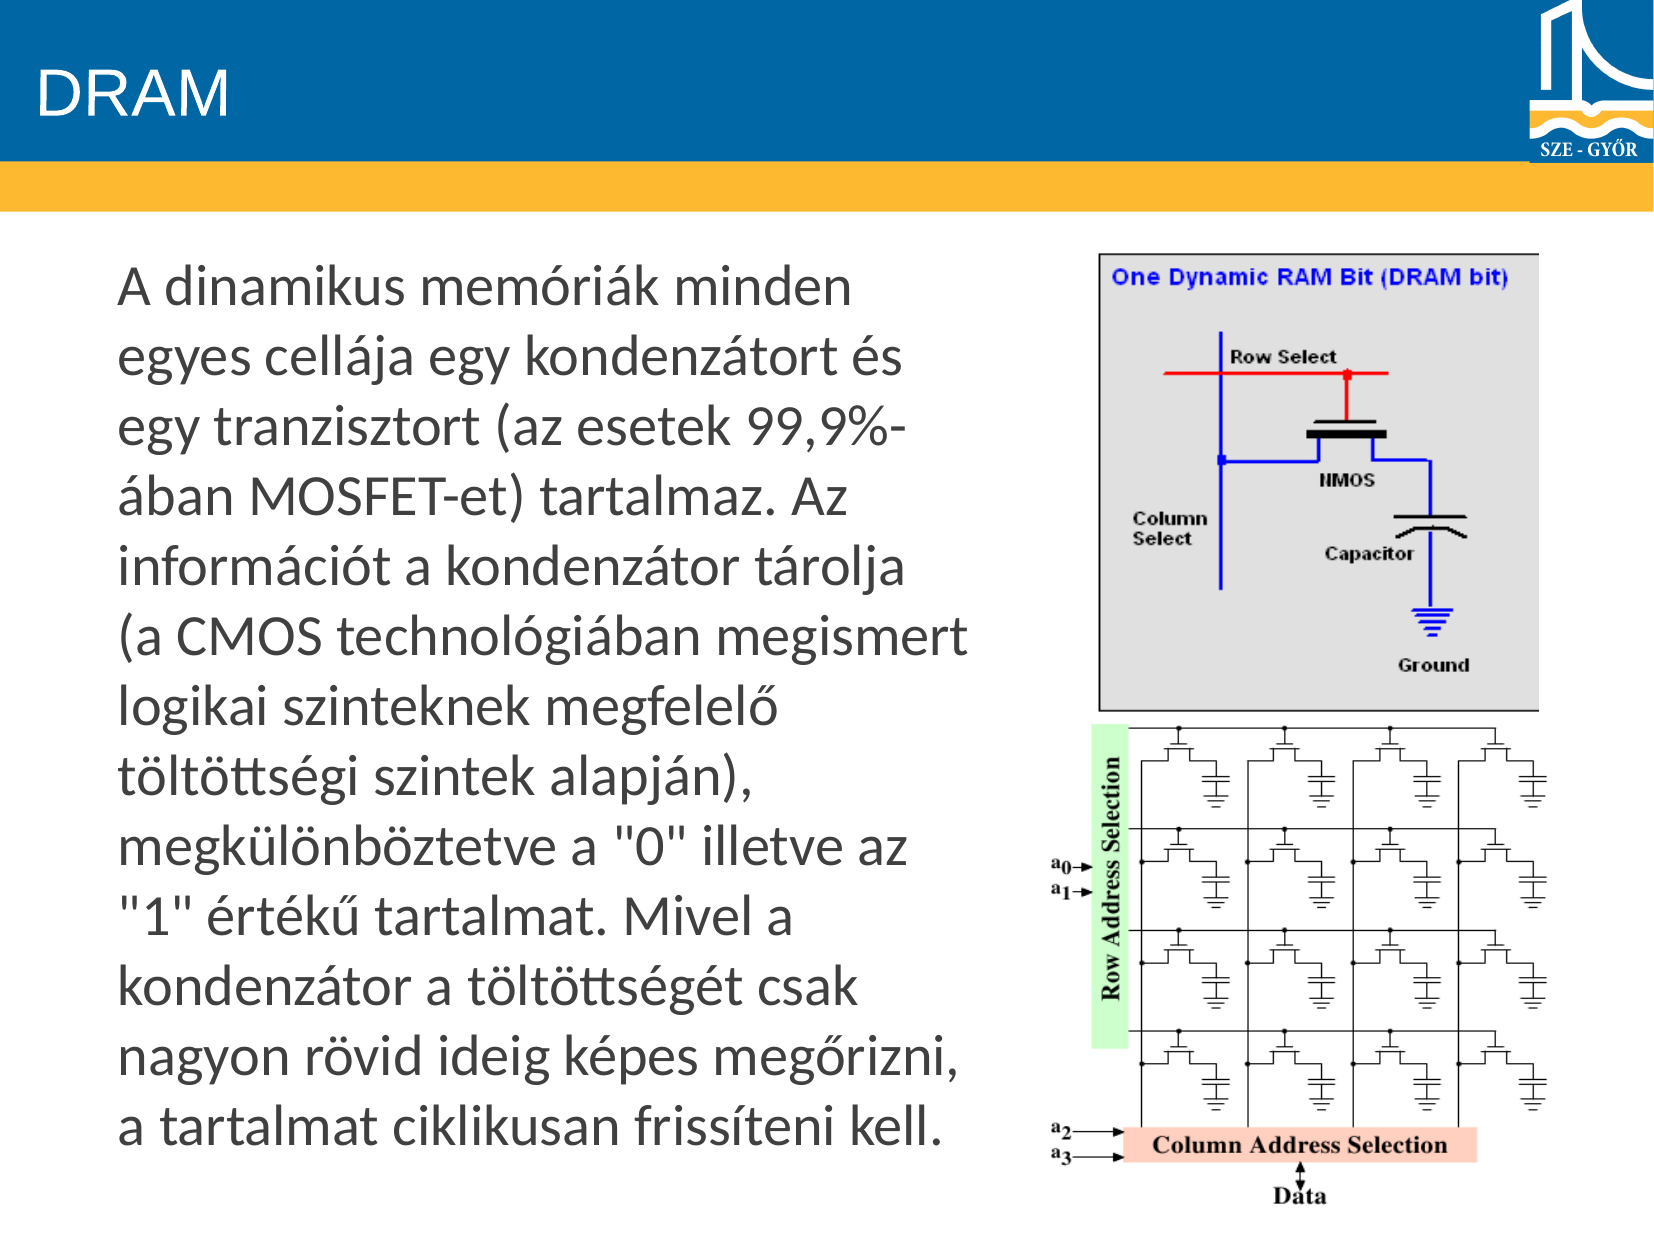

DRAM
A dinamikus memóriák minden egyes cellája egy kondenzátort és egy tranzisztort (az esetek 99,9%-ában MOSFET-et) tartalmaz. Az információt a kondenzátor tárolja
(a CMOS technológiában megismert logikai szinteknek megfelelő töltöttségi szintek alapján), megkülönböztetve a "0" illetve az "1" értékű tartalmat. Mivel a kondenzátor a töltöttségét csak nagyon rövid ideig képes megőrizni, a tartalmat ciklikusan frissíteni kell.